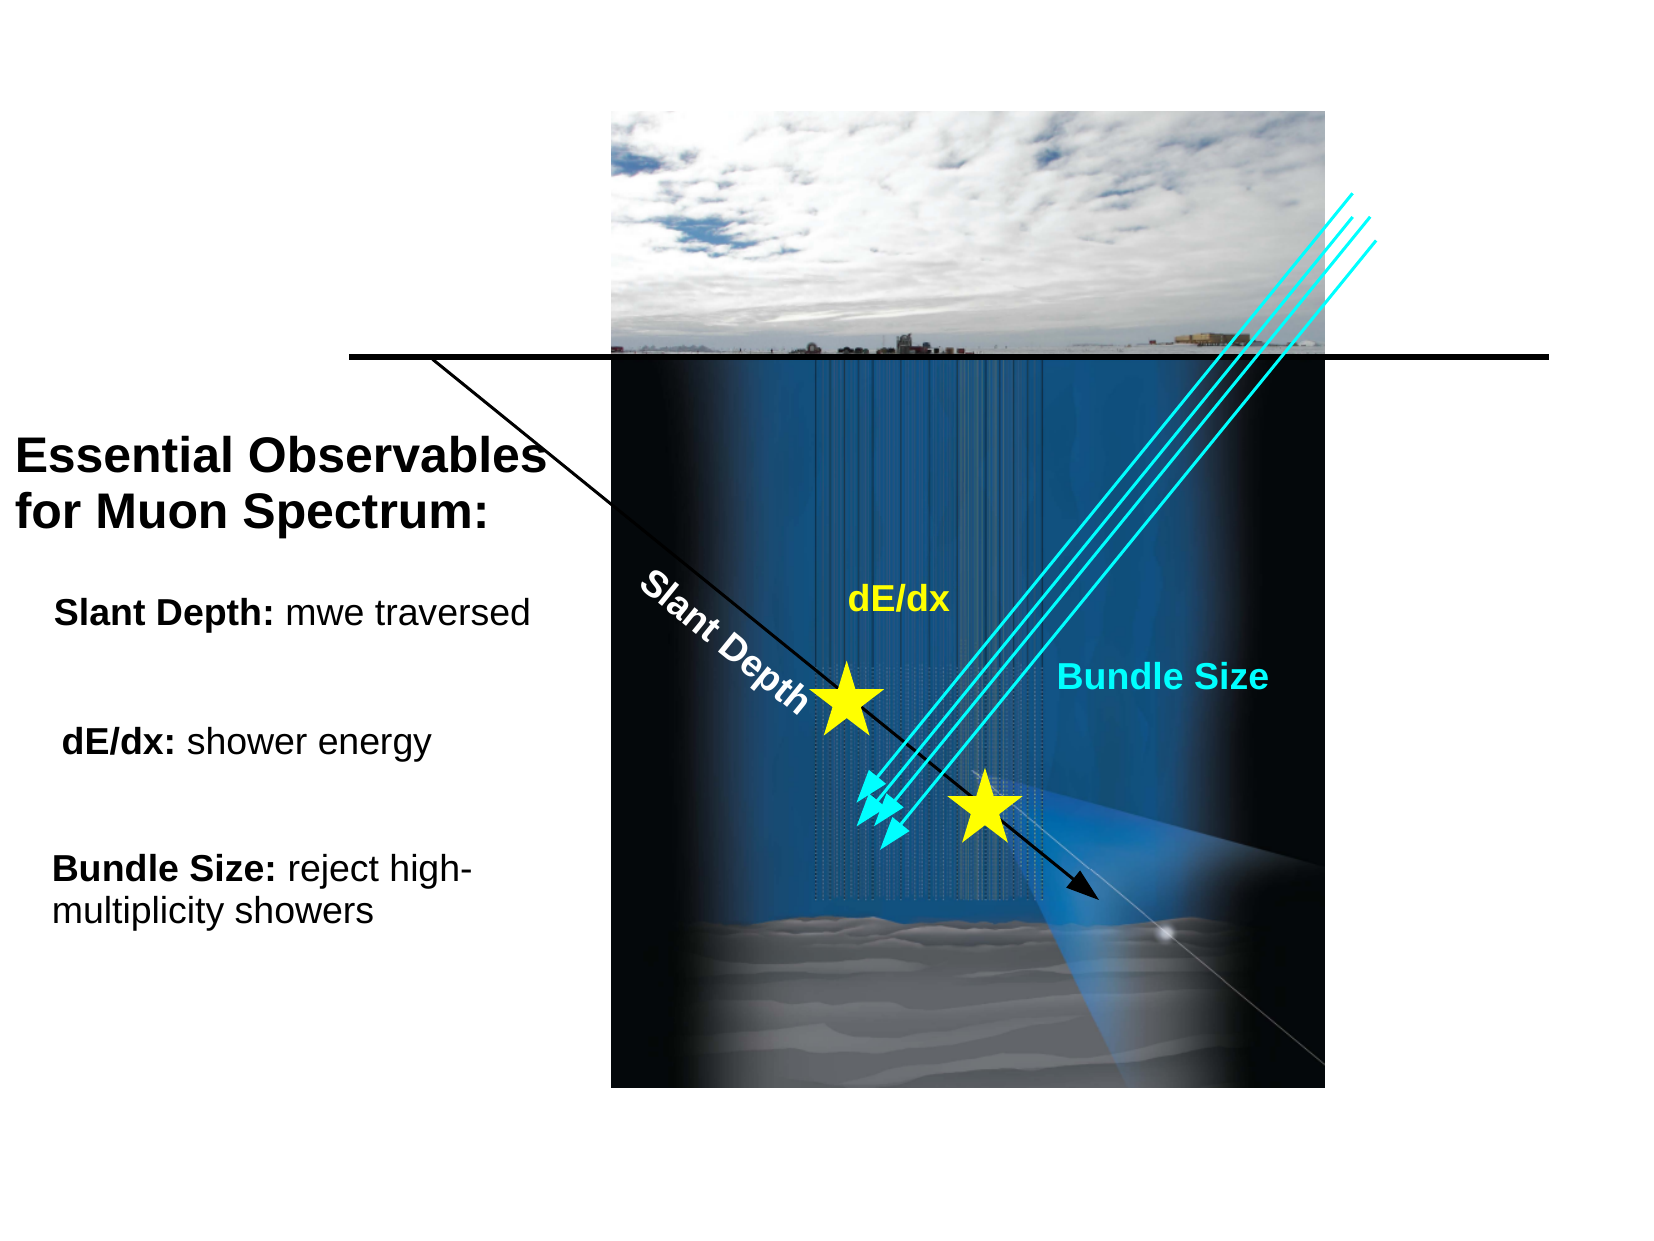

Bundle Size
Bundle Size: reject high-multiplicity showers
Essential Observables
for Muon Spectrum:
Slant Depth: mwe traversed
Slant Depth
dE/dx
dE/dx: shower energy